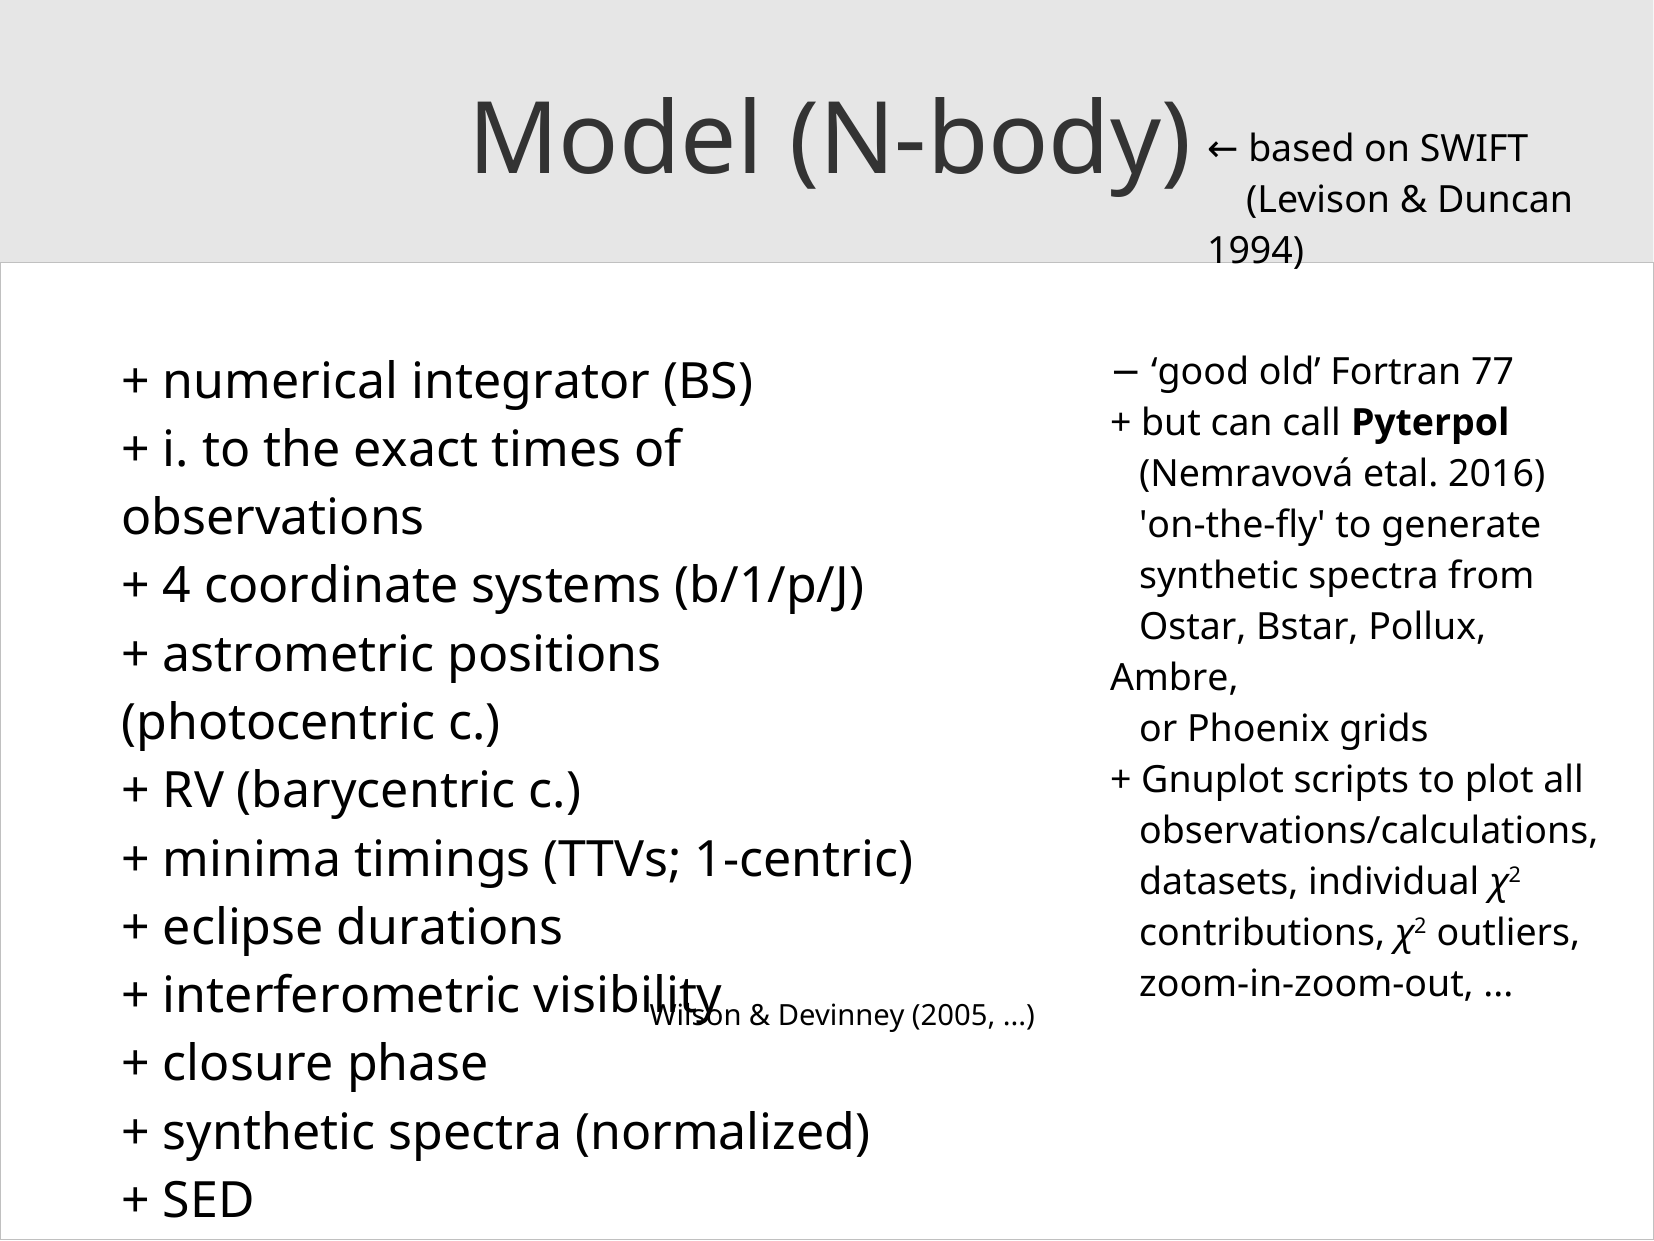

# Model (N-body)
← based on SWIFT
 (Levison & Duncan 1994)
+ numerical integrator (BS)
+ i. to the exact times of observations
+ 4 coordinate systems (b/1/p/J)
+ astrometric positions (photocentric c.)
+ RV (barycentric c.)
+ minima timings (TTVs; 1-centric)
+ eclipse durations
+ interferometric visibility
+ closure phase
+ synthetic spectra (normalized)
+ SED
+ optionally, lightcurves (WD code)
+ joint χ2, simplex, simulated annealing
− ‘good old’ Fortran 77
+ but can call Pyterpol
 (Nemravová etal. 2016)
 'on-the-fly' to generate
 synthetic spectra from
 Ostar, Bstar, Pollux, Ambre,
 or Phoenix grids
+ Gnuplot scripts to plot all
 observations/calculations,
 datasets, individual χ2
 contributions, χ2 outliers,
 zoom-in-zoom-out, ...
 Wilson & Devinney (2005, ...)